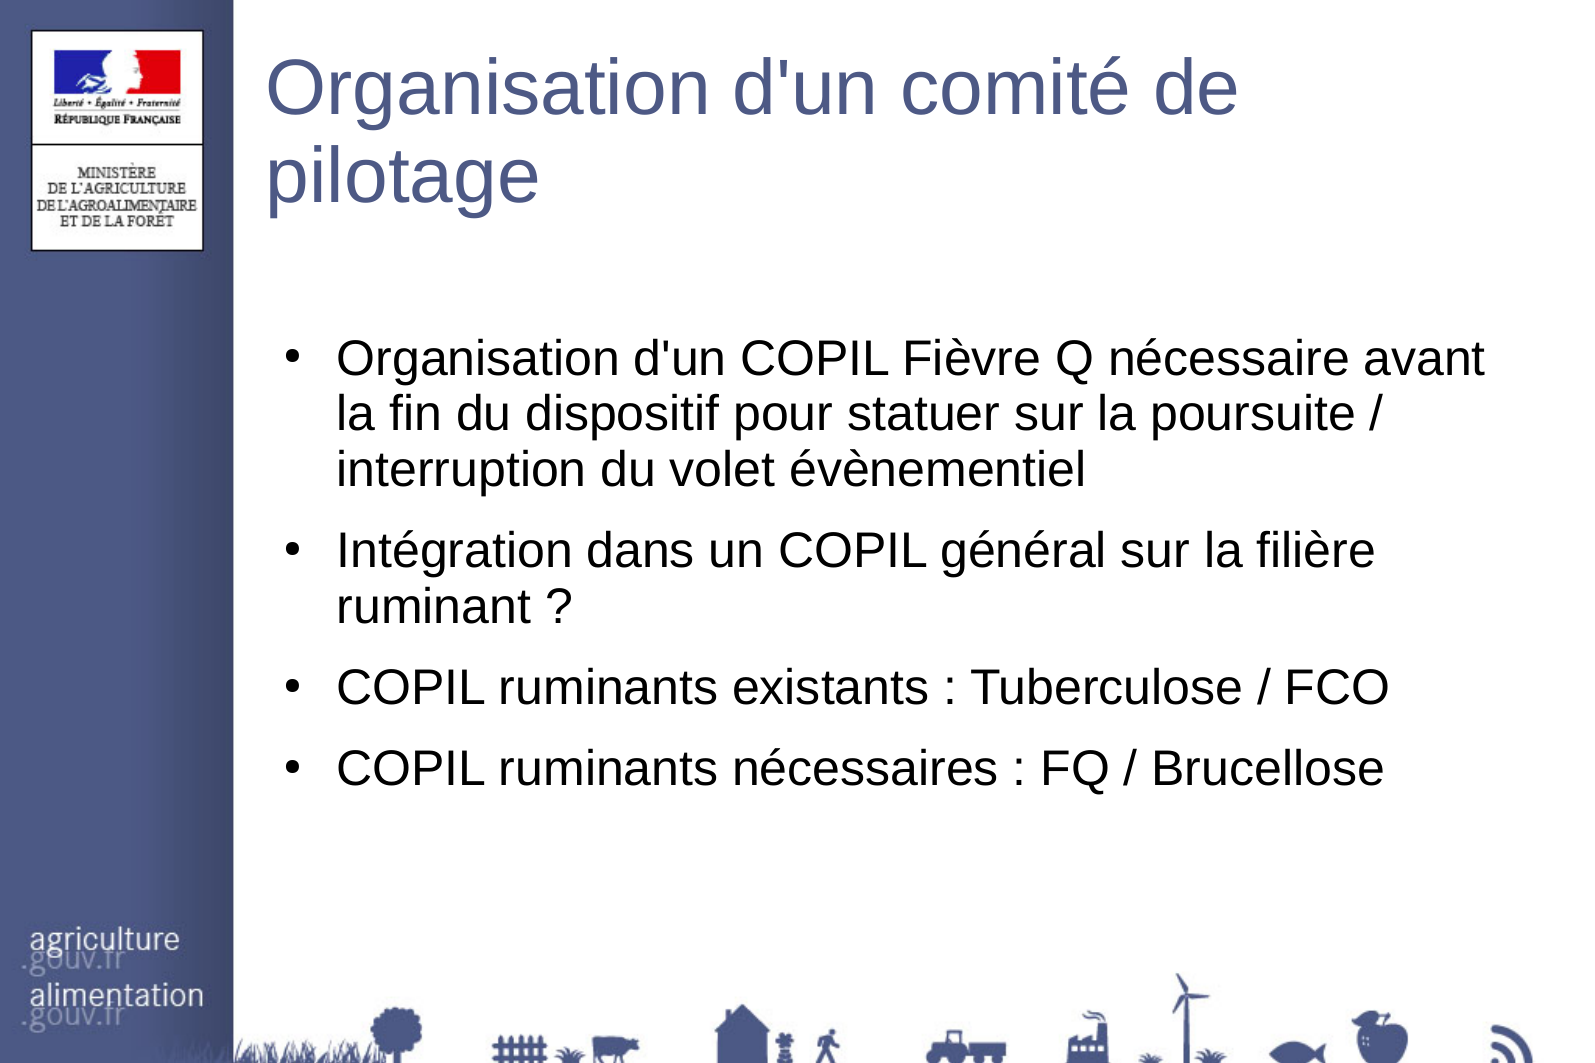

# Organisation d'un comité de pilotage
Organisation d'un COPIL Fièvre Q nécessaire avant la fin du dispositif pour statuer sur la poursuite / interruption du volet évènementiel
Intégration dans un COPIL général sur la filière ruminant ?
COPIL ruminants existants : Tuberculose / FCO
COPIL ruminants nécessaires : FQ / Brucellose